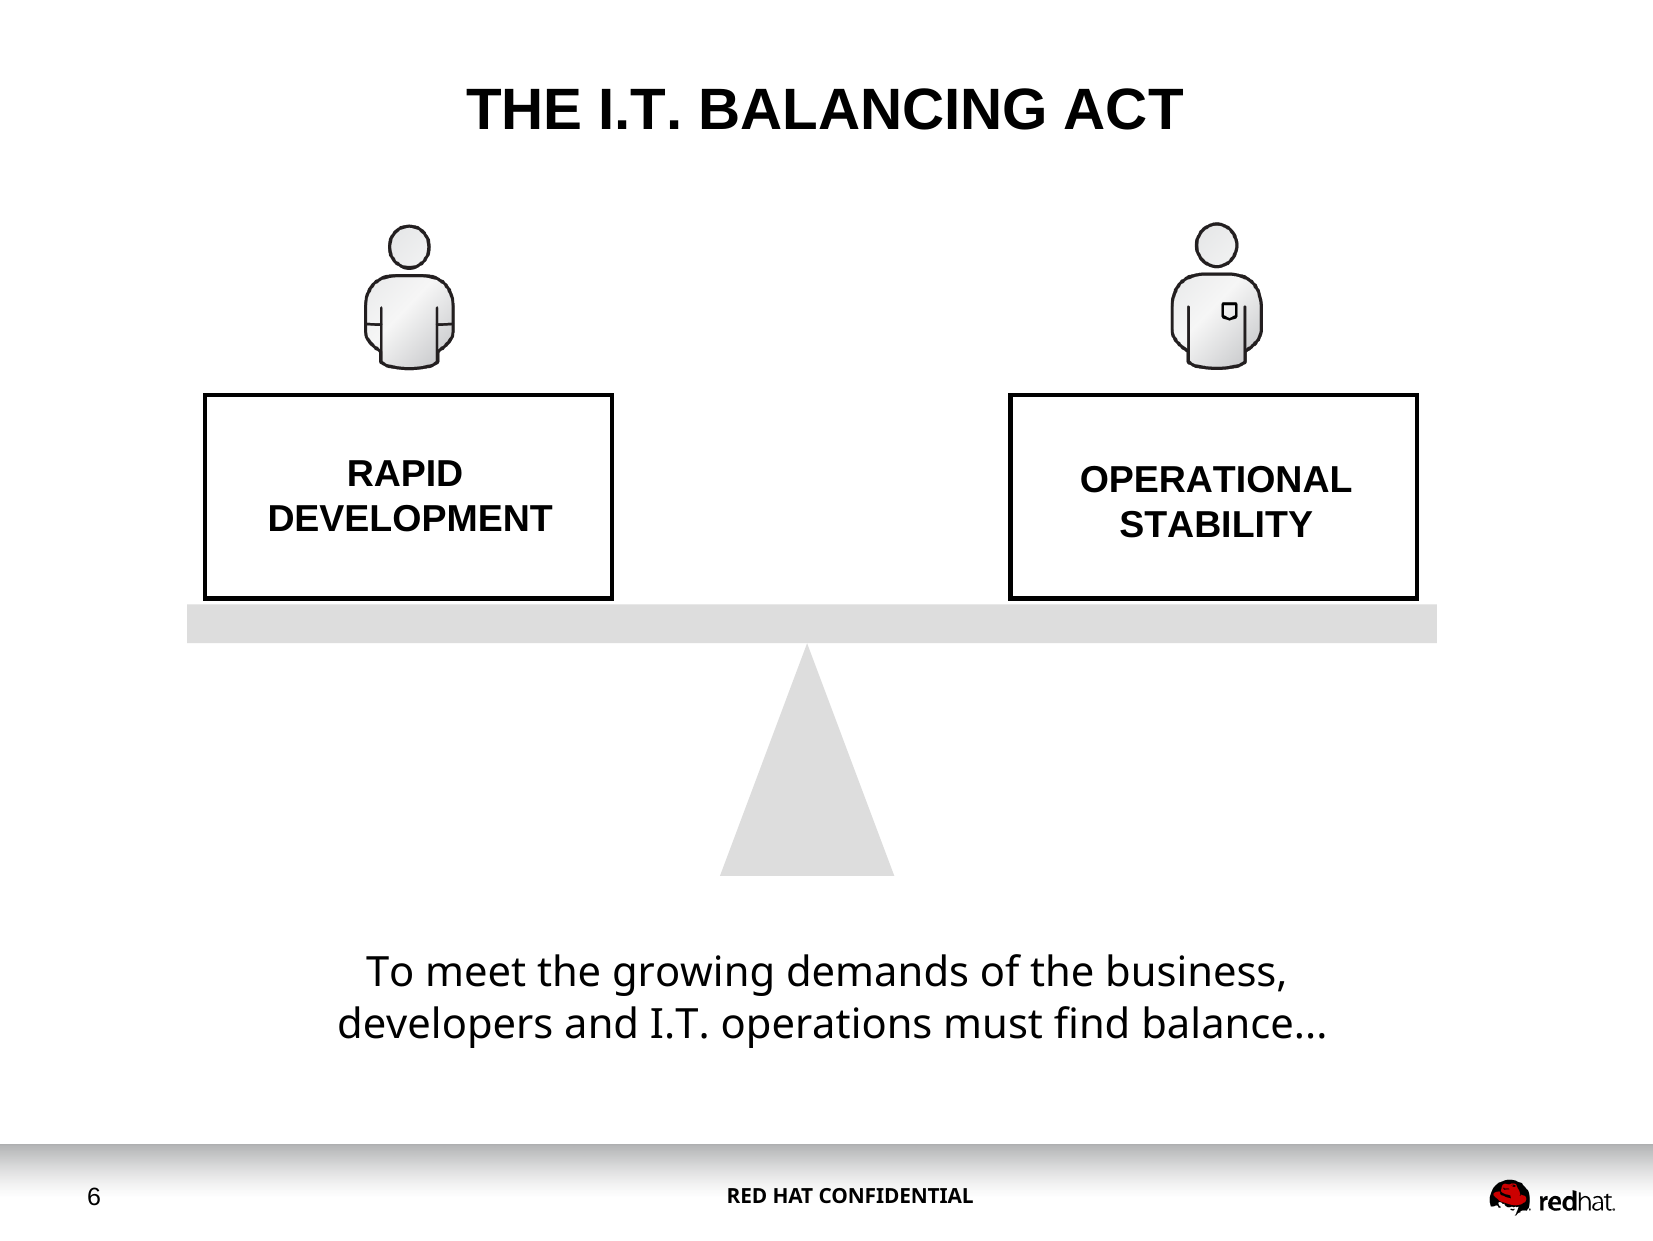

THE I.T. BALANCING ACT
OPERATIONAL
STABILITY
RAPID
DEVELOPMENT
To meet the growing demands of the business,
developers and I.T. operations must find balance...